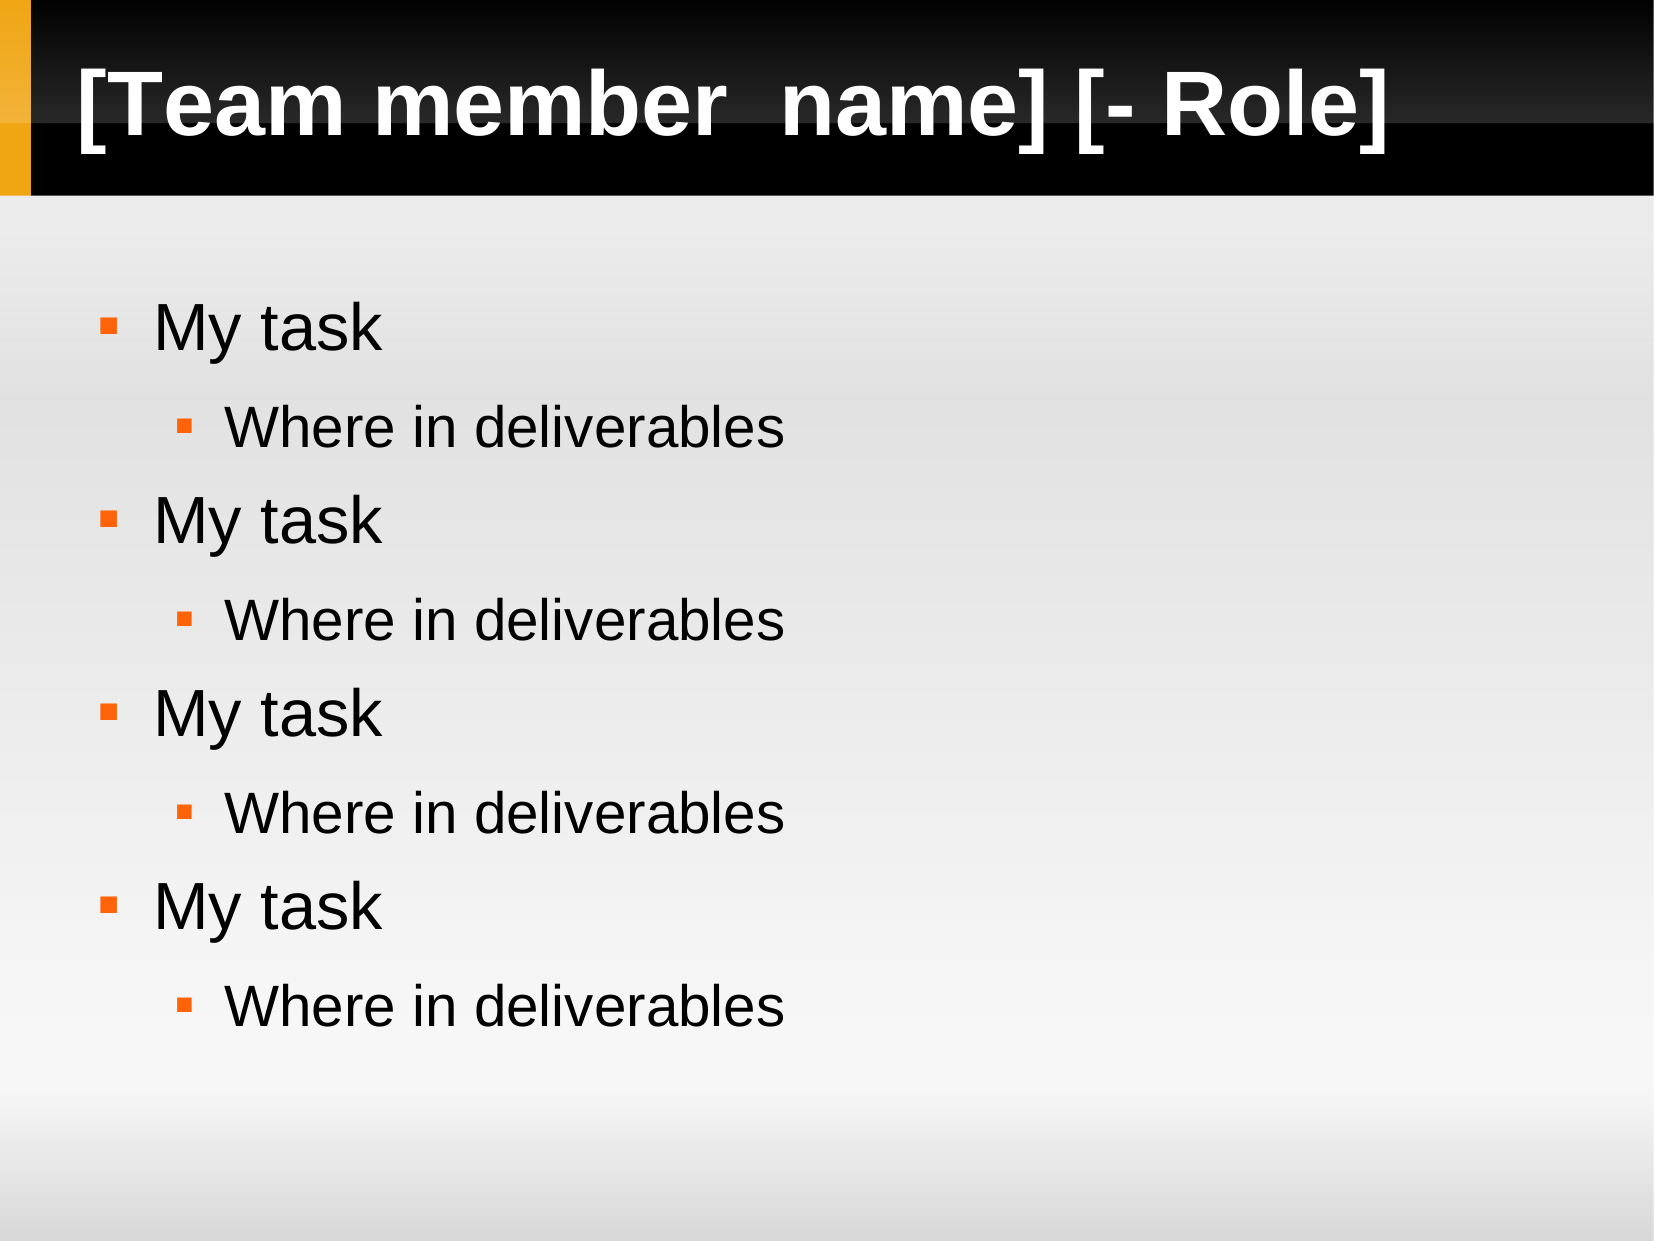

# [Team member name] [- Role]
My task
Where in deliverables
My task
Where in deliverables
My task
Where in deliverables
My task
Where in deliverables